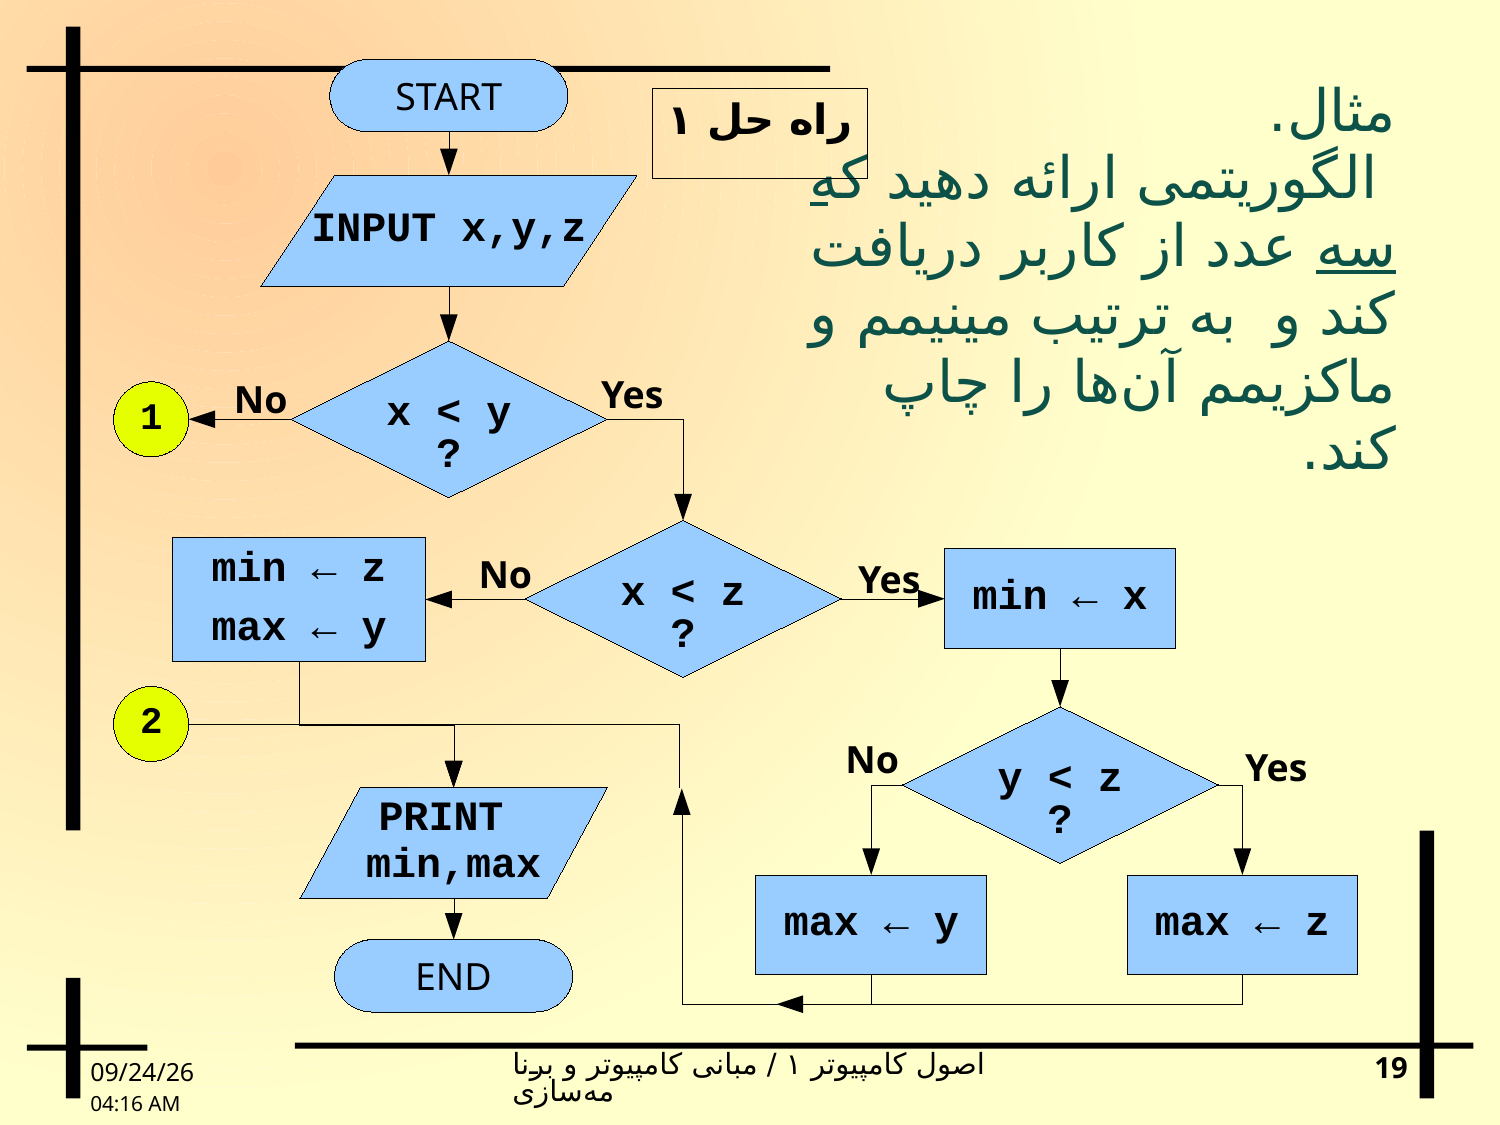

START
# مثال. الگوریتمی ارائه دهید که سه عدد از کاربر دریافت کند و به ترتیب مینیمم و ماکزیمم آن‌ها را چاپ کند.
راه حل ۱
INPUT x,y,z
x < y
?
Yes
No
1
x < z
?
min ← z
max ← y
No
Yes
min ← x
2
y < z
?
No
Yes
PRINT
min,max
max ← y
max ← z
END
اصول کامپیوتر ۱ / مبانی کامپیوتر و برنامه‌سازی
19